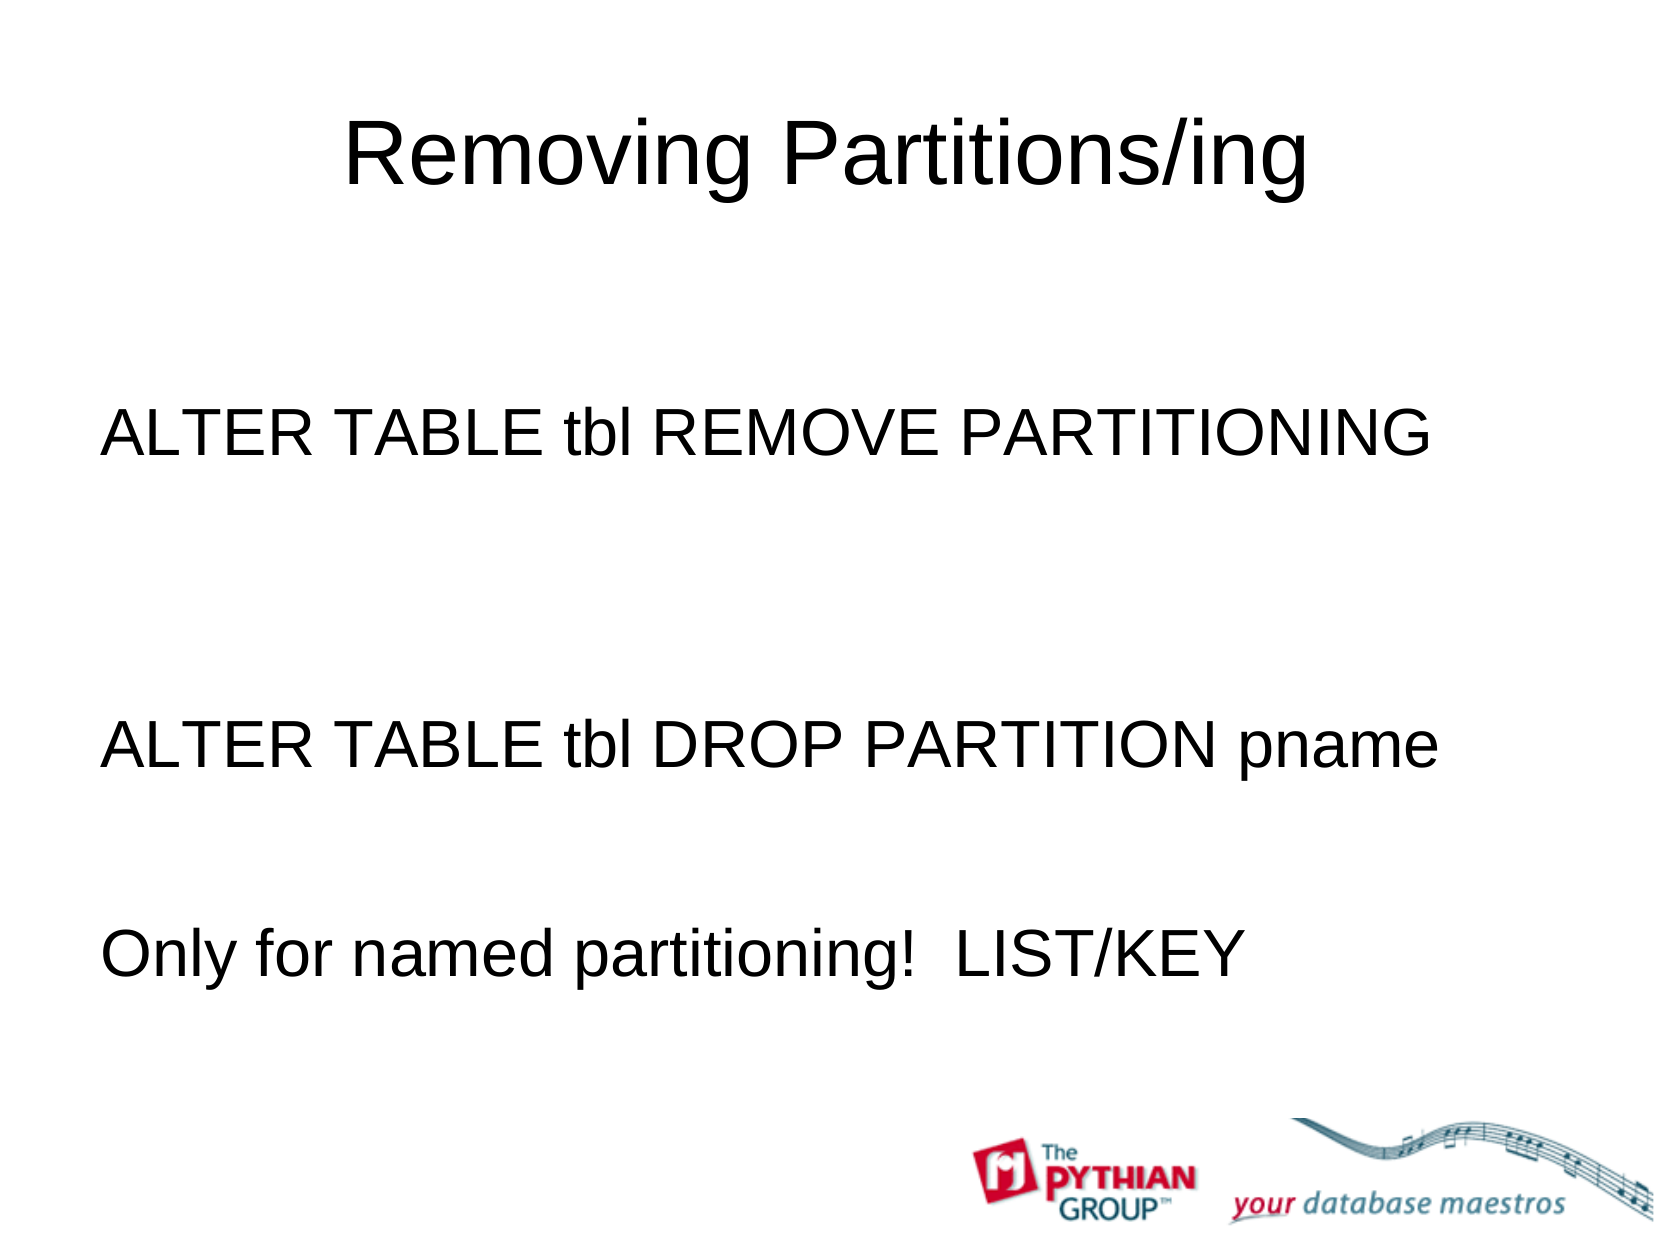

# Removing Partitions/ing
ALTER TABLE tbl REMOVE PARTITIONING
ALTER TABLE tbl DROP PARTITION pname
Only for named partitioning! LIST/KEY